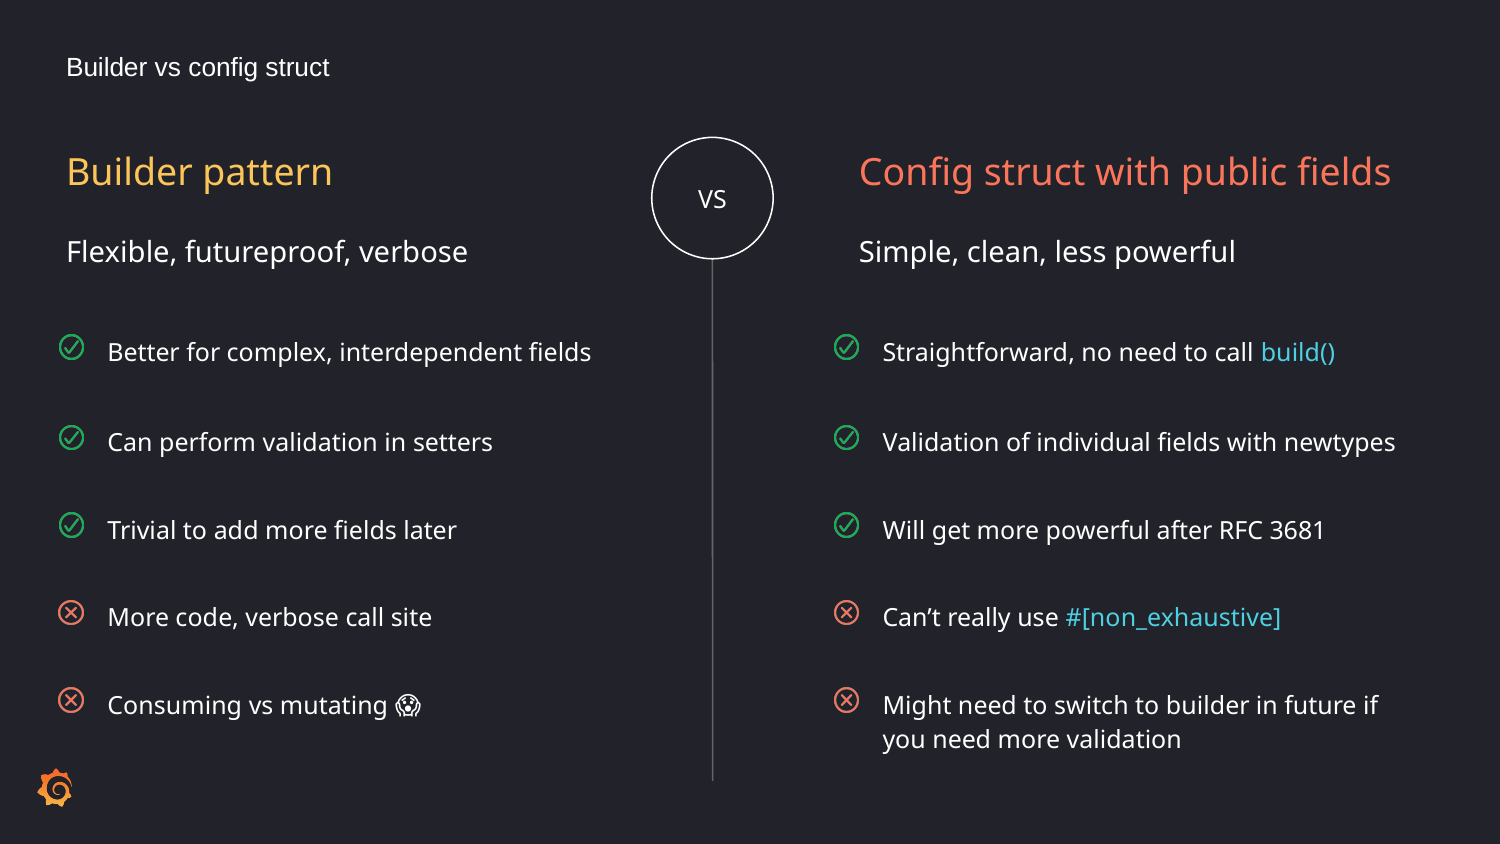

# Builder vs config struct
Builder pattern
Config struct with public fields
VS
Flexible, futureproof, verbose
Simple, clean, less powerful
Better for complex, interdependent fields
Straightforward, no need to call build()
Can perform validation in setters
Validation of individual fields with newtypes
Trivial to add more fields later
Will get more powerful after RFC 3681
More code, verbose call site
Can’t really use #[non_exhaustive]
Consuming vs mutating 😱
Might need to switch to builder in future if you need more validation